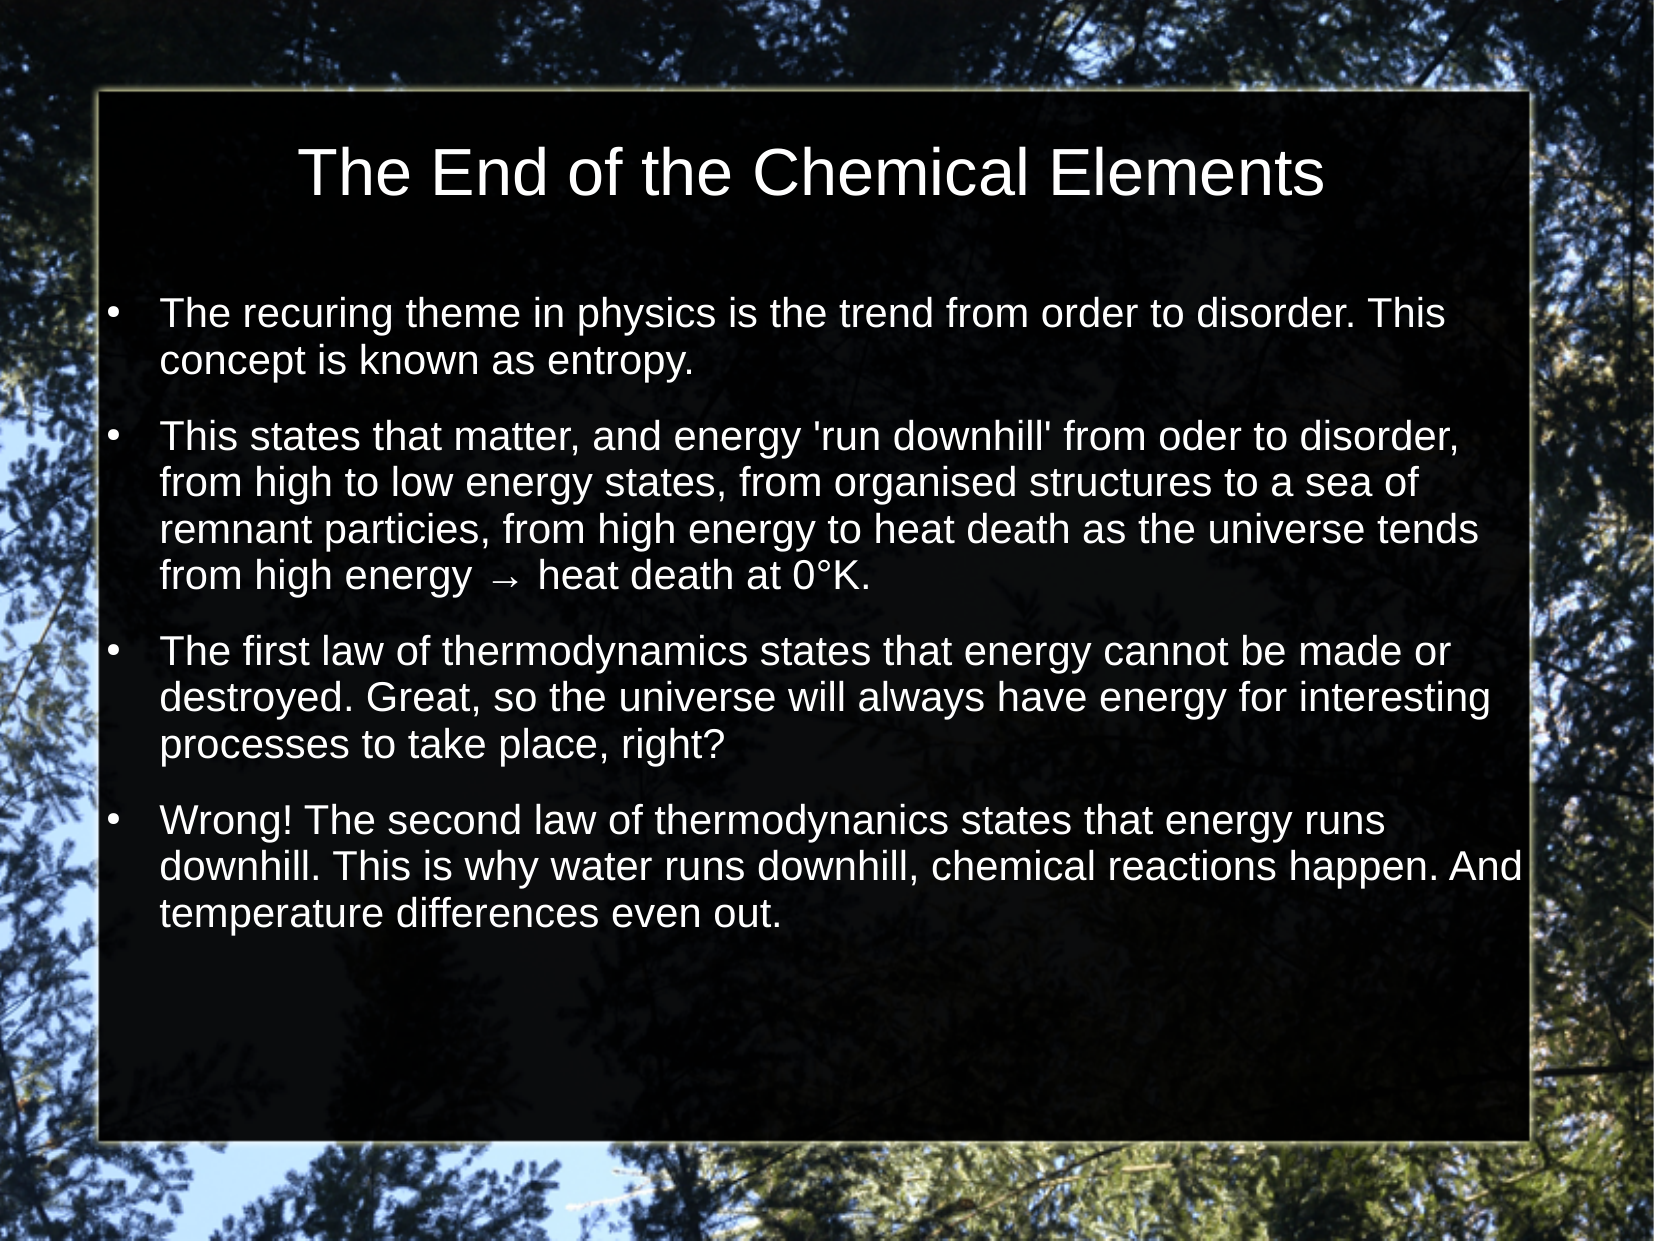

# The End of the Chemical Elements
The recuring theme in physics is the trend from order to disorder. This concept is known as entropy.
This states that matter, and energy 'run downhill' from oder to disorder, from high to low energy states, from organised structures to a sea of remnant particies, from high energy to heat death as the universe tends from high energy → heat death at 0°K.
The first law of thermodynamics states that energy cannot be made or destroyed. Great, so the universe will always have energy for interesting processes to take place, right?
Wrong! The second law of thermodynanics states that energy runs downhill. This is why water runs downhill, chemical reactions happen. And temperature differences even out.